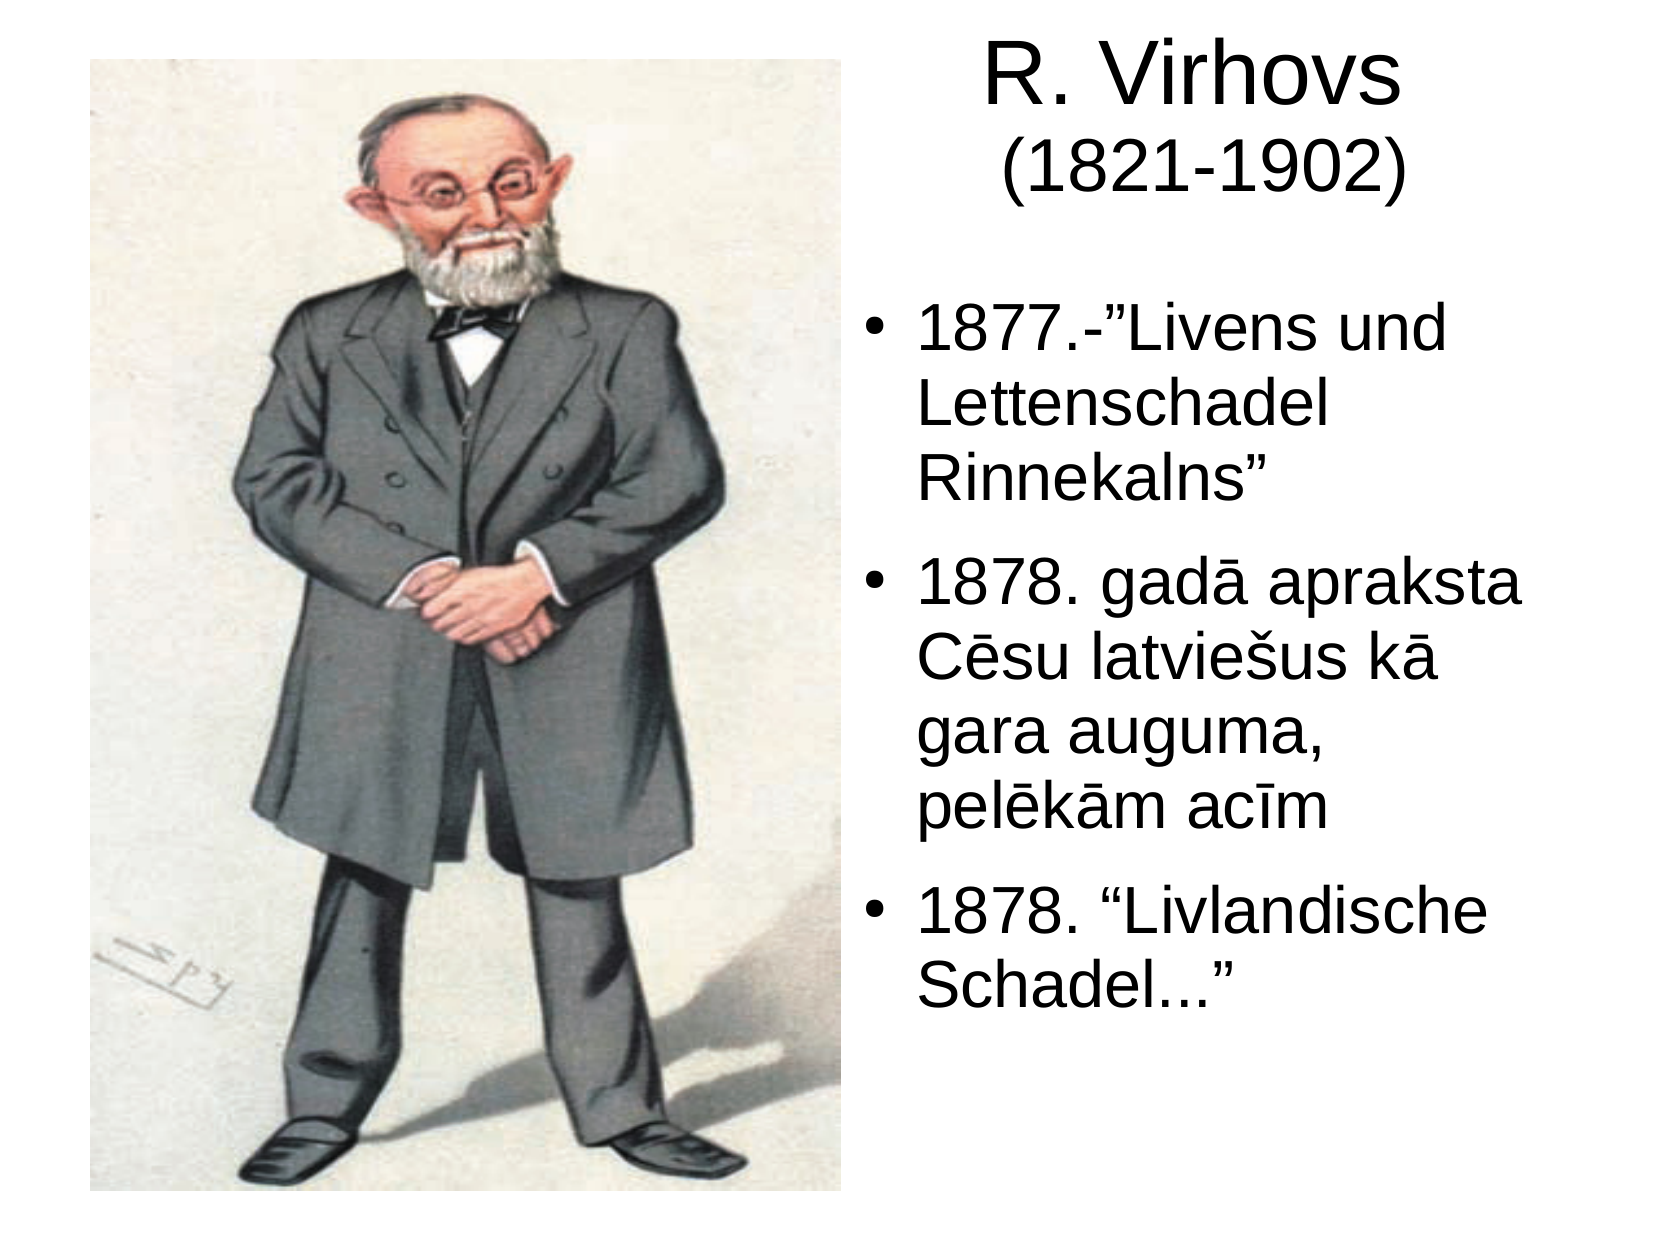

# R. Virhovs (1821-1902)
1877.-”Livens und Lettenschadel Rinnekalns”
1878. gadā apraksta Cēsu latviešus kā gara auguma, pelēkām acīm
1878. “Livlandische Schadel...”